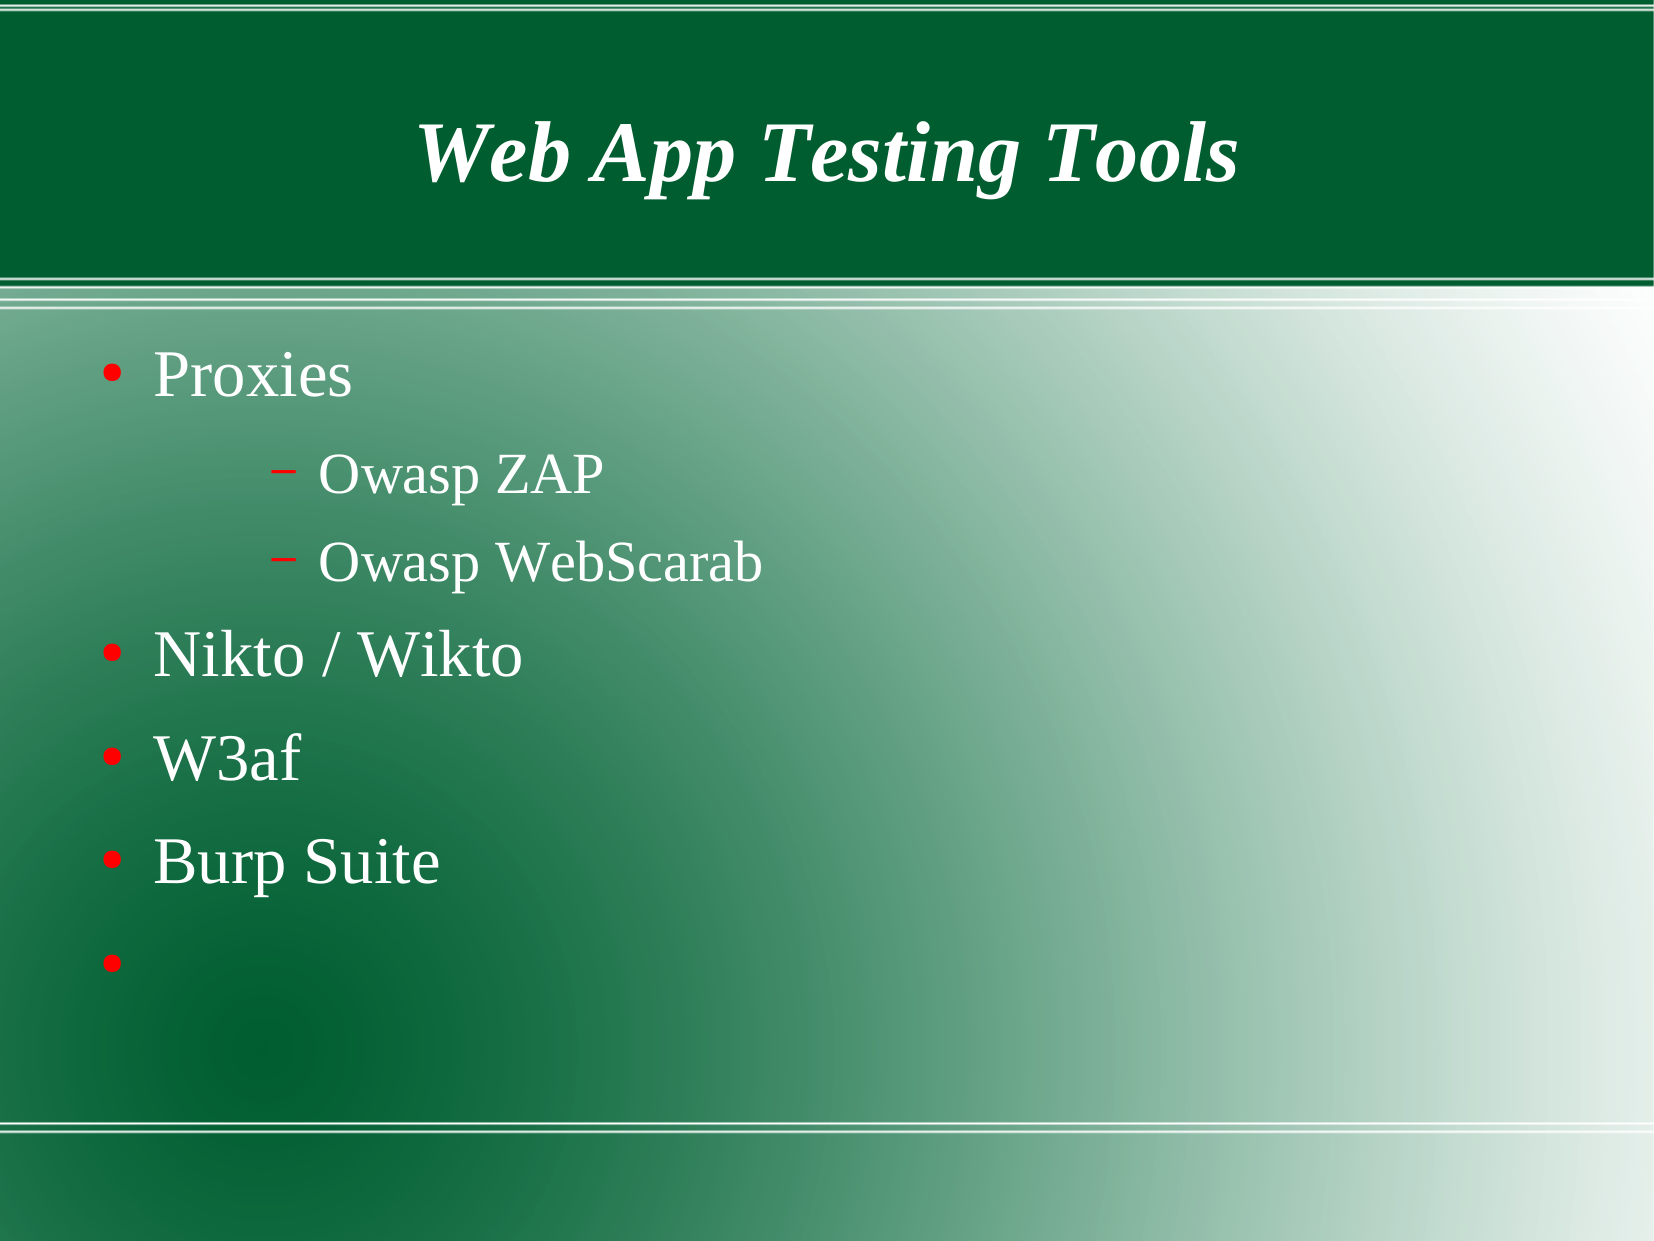

# Web App Testing Tools
Proxies
Owasp ZAP
Owasp WebScarab
Nikto / Wikto
W3af
Burp Suite